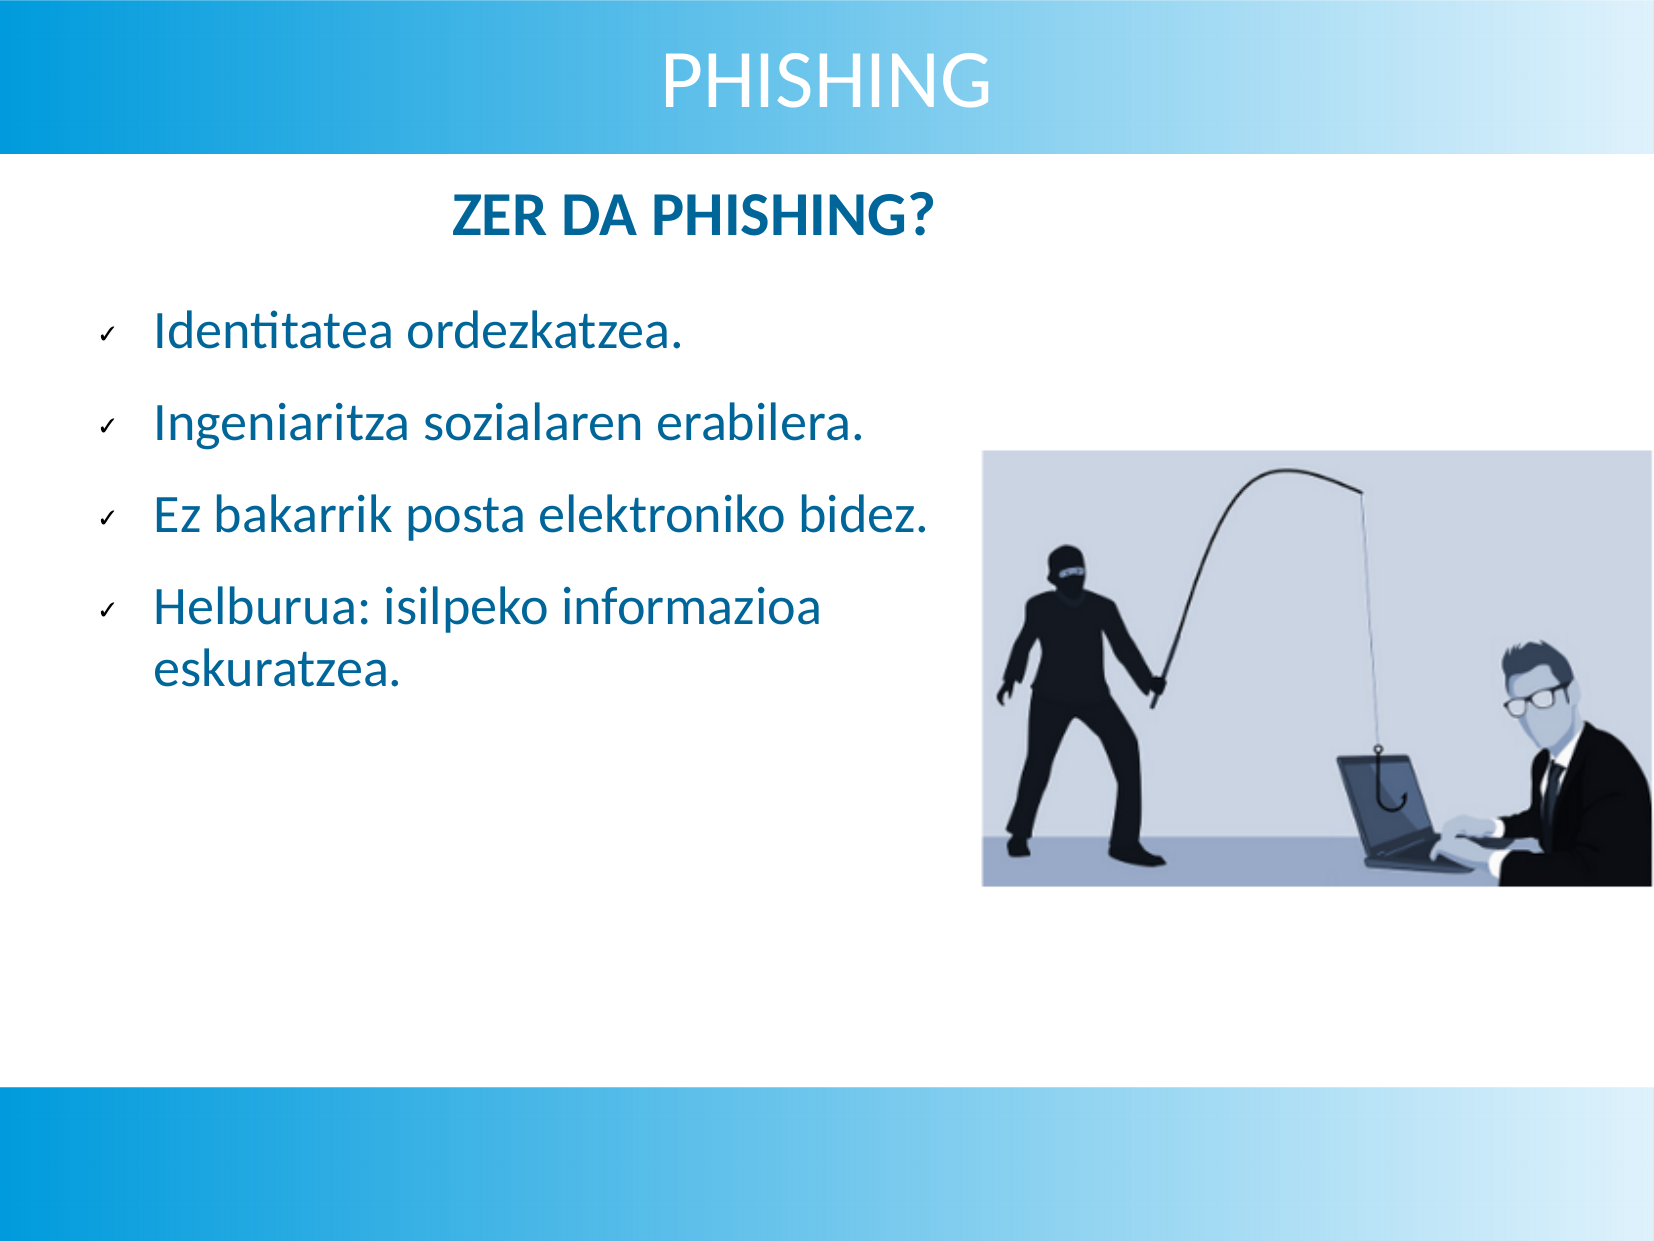

# PHISHING
ZER DA PHISHING?
Identitatea ordezkatzea.
Ingeniaritza sozialaren erabilera.
Ez bakarrik posta elektroniko bidez.
Helburua: isilpeko informazioa eskuratzea.